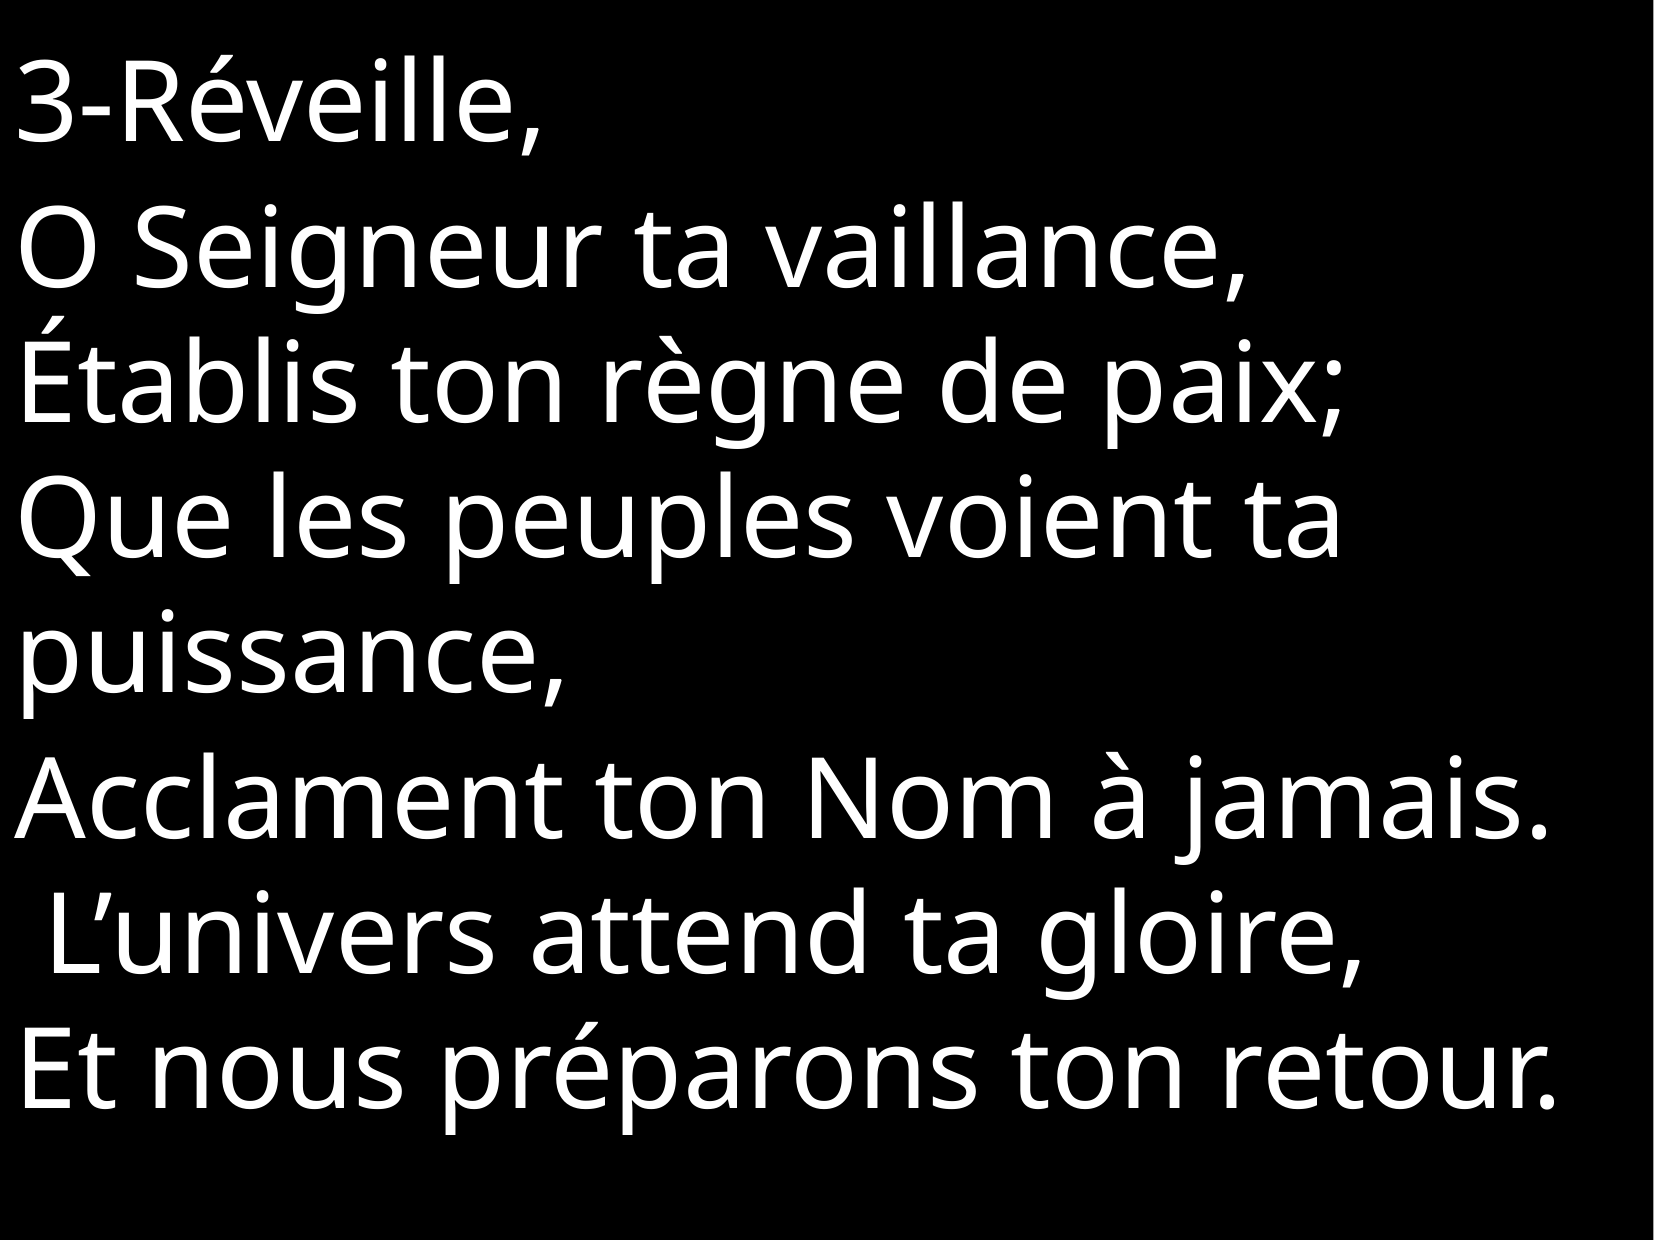

3-Réveille,
O Seigneur ta vaillance, Établis ton règne de paix; Que les peuples voient ta puissance,
Acclament ton Nom à jamais. L’univers attend ta gloire, Et nous préparons ton retour.
#